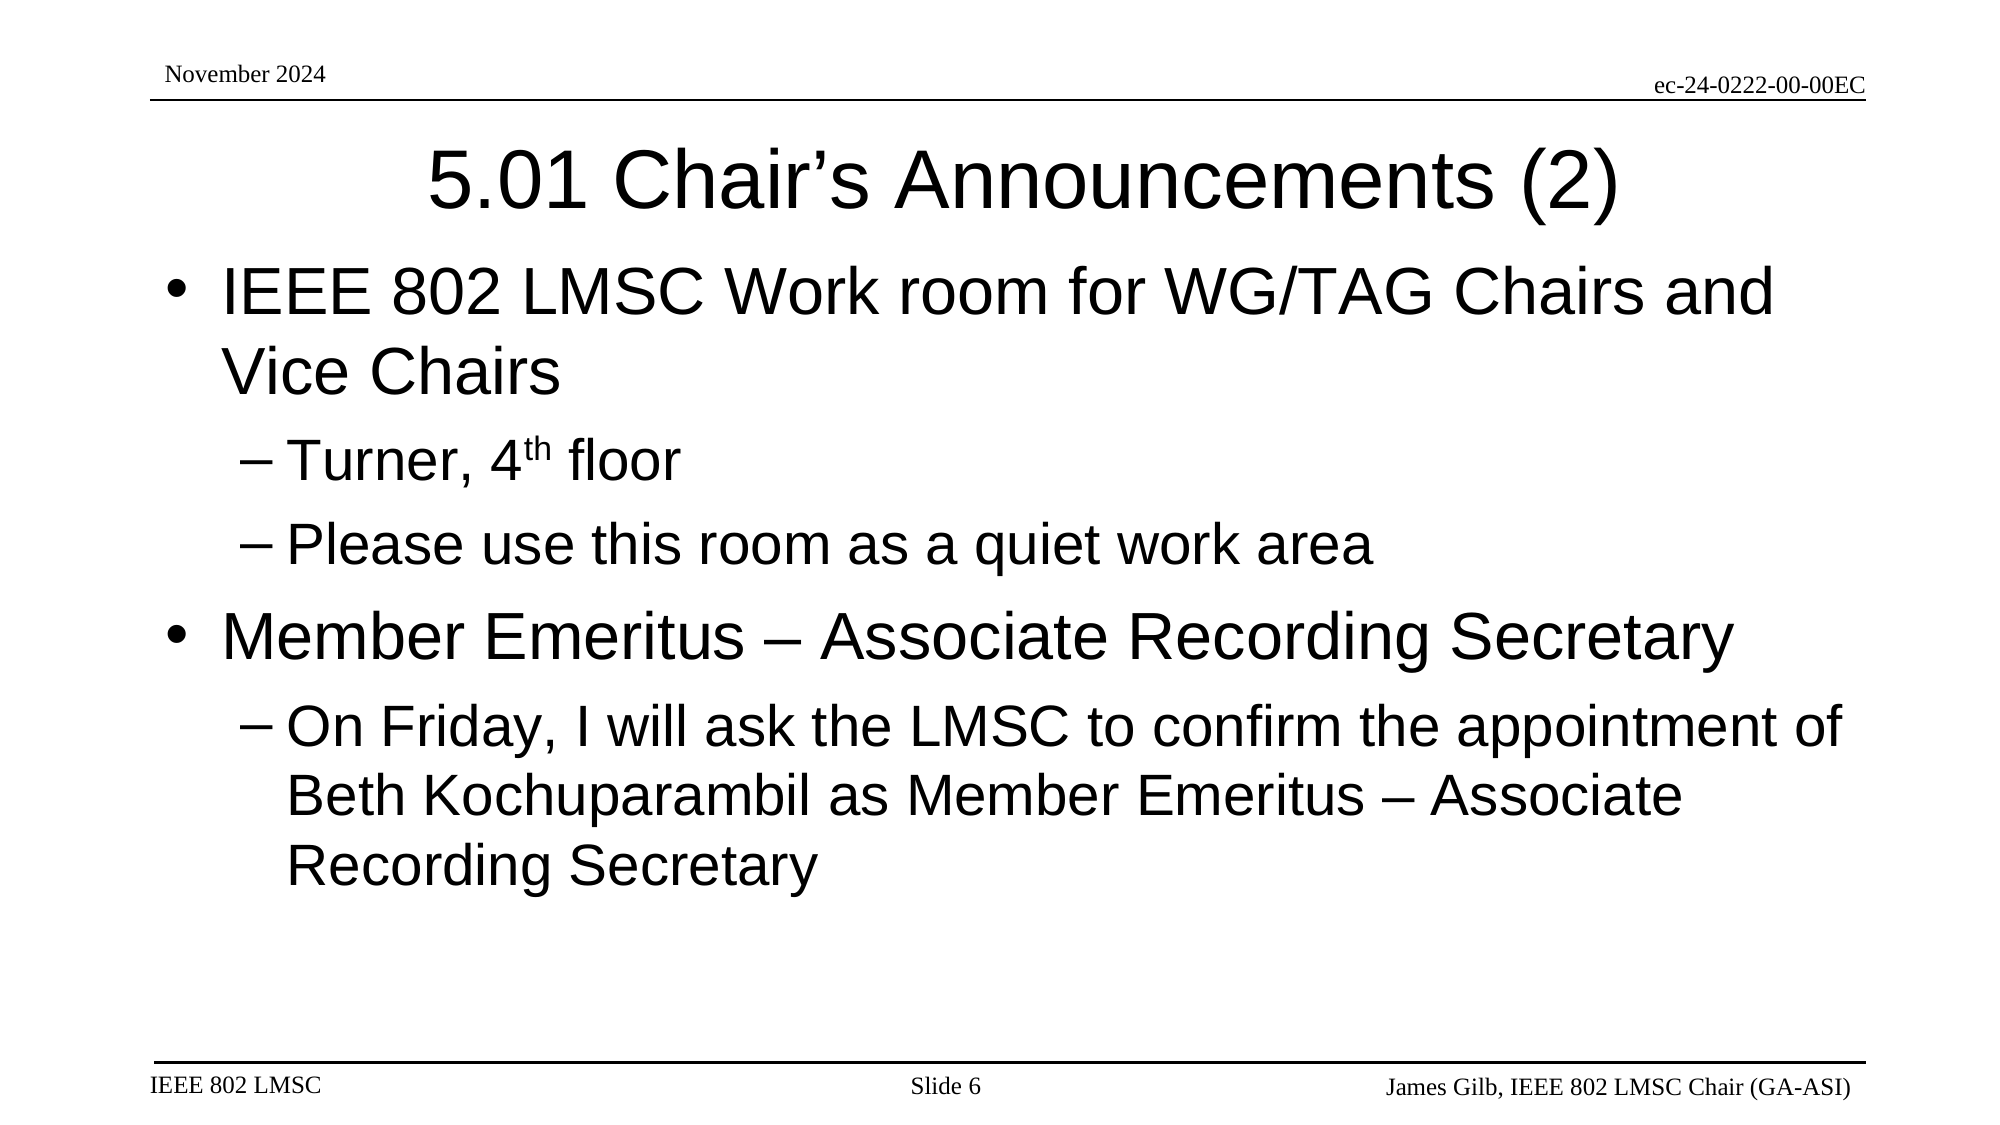

# 5.01 Chair’s Announcements (2)
IEEE 802 LMSC Work room for WG/TAG Chairs and Vice Chairs
Turner, 4th floor
Please use this room as a quiet work area
Member Emeritus – Associate Recording Secretary
On Friday, I will ask the LMSC to confirm the appointment of Beth Kochuparambil as Member Emeritus – Associate Recording Secretary
6